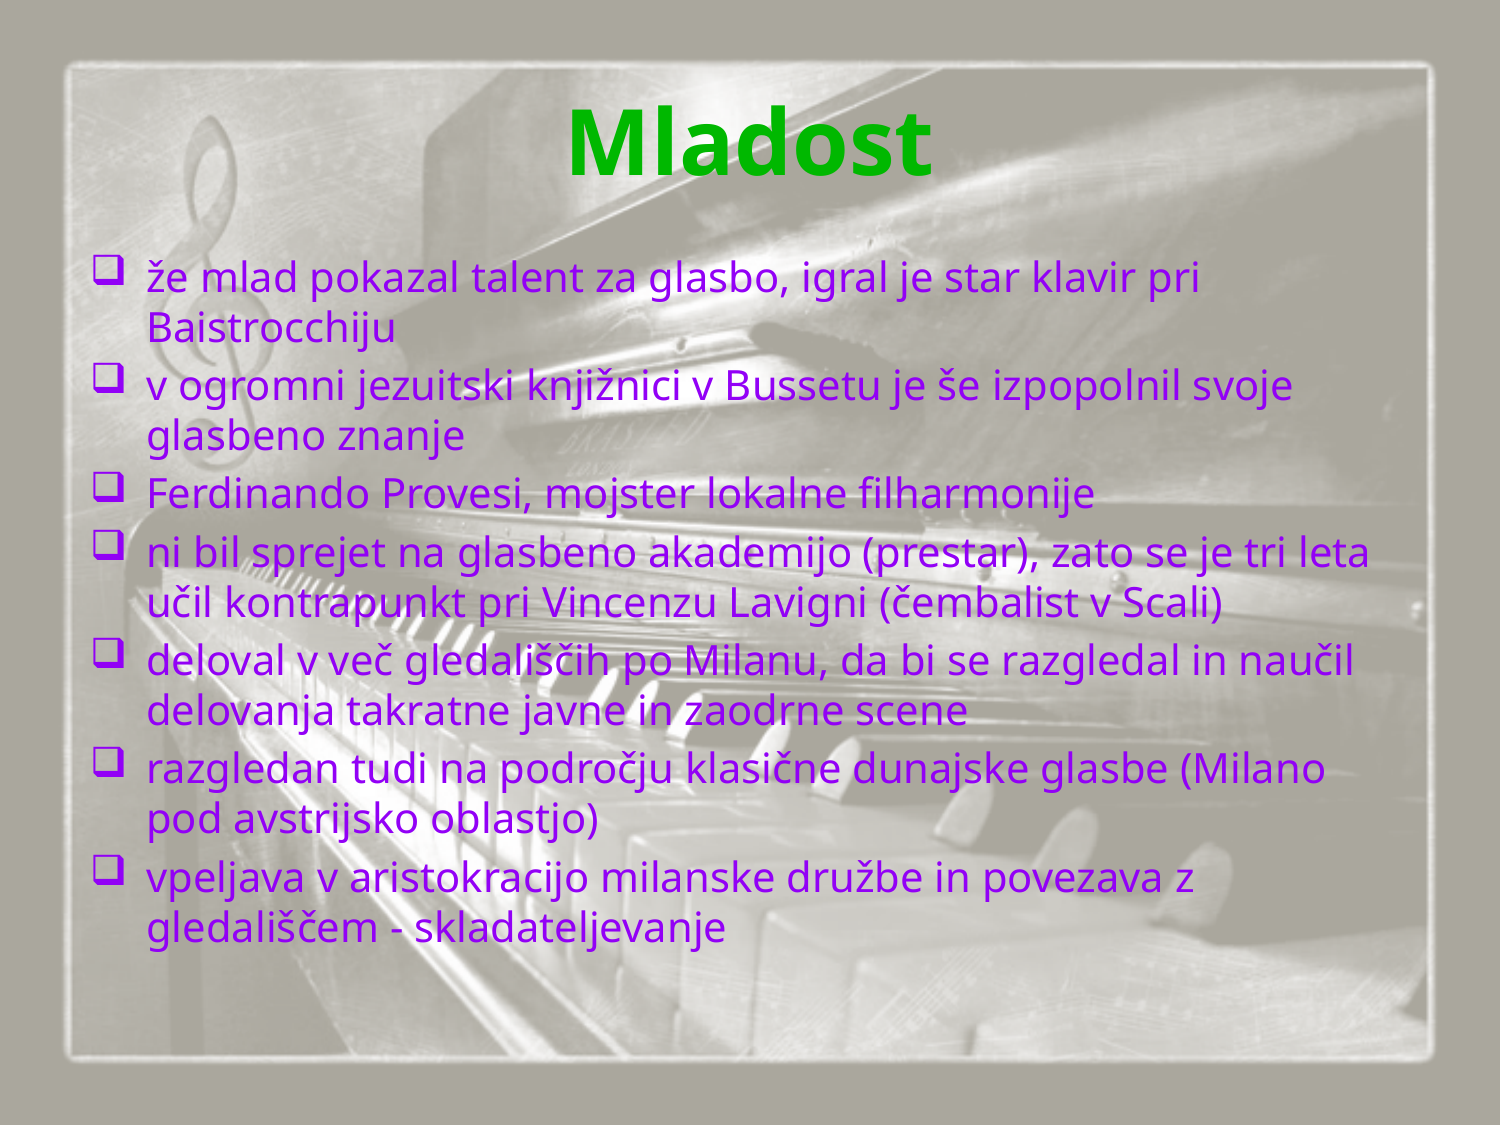

# Mladost
že mlad pokazal talent za glasbo, igral je star klavir pri Baistrocchiju
v ogromni jezuitski knjižnici v Bussetu je še izpopolnil svoje glasbeno znanje
Ferdinando Provesi, mojster lokalne filharmonije
ni bil sprejet na glasbeno akademijo (prestar), zato se je tri leta učil kontrapunkt pri Vincenzu Lavigni (čembalist v Scali)
deloval v več gledališčih po Milanu, da bi se razgledal in naučil delovanja takratne javne in zaodrne scene
razgledan tudi na področju klasične dunajske glasbe (Milano pod avstrijsko oblastjo)
vpeljava v aristokracijo milanske družbe in povezava z gledališčem - skladateljevanje